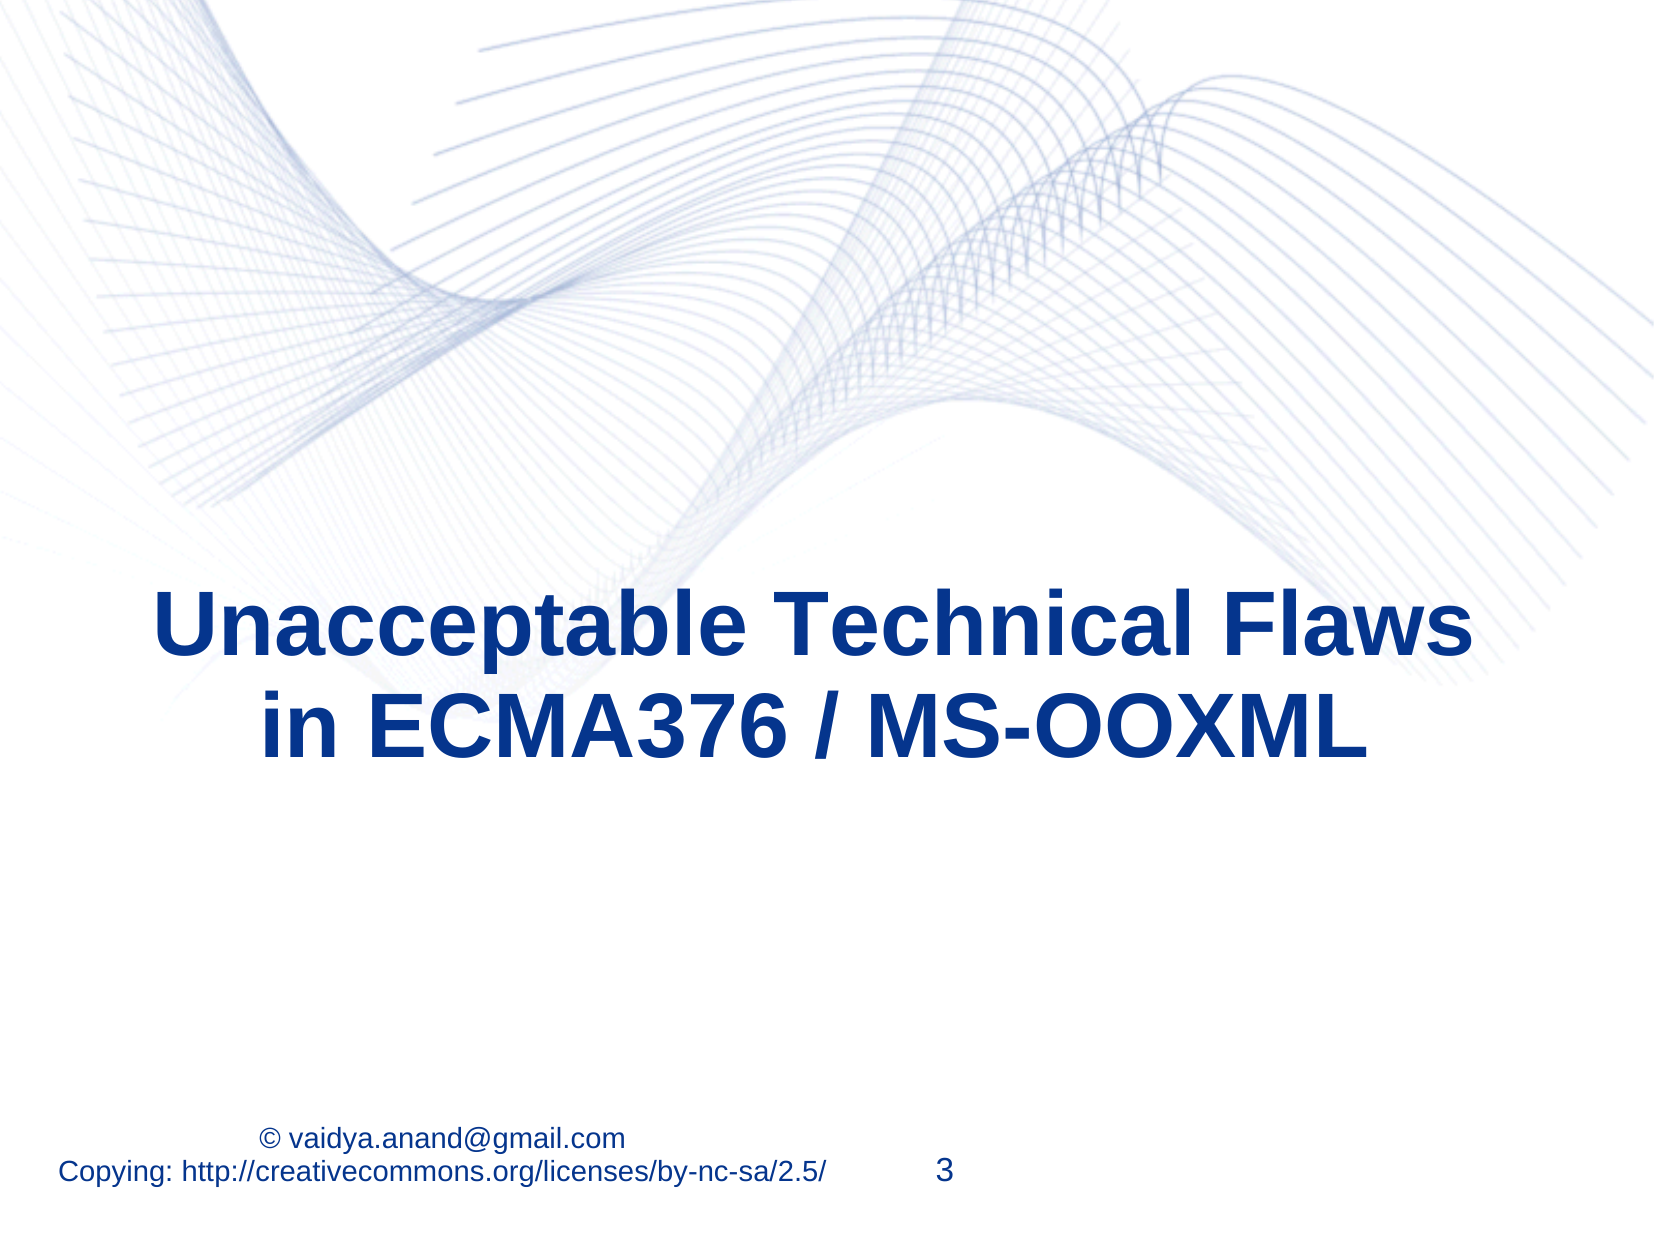

# Unacceptable Technical Flaws in ECMA376 / MS-OOXML
http://www.broffice.org
3